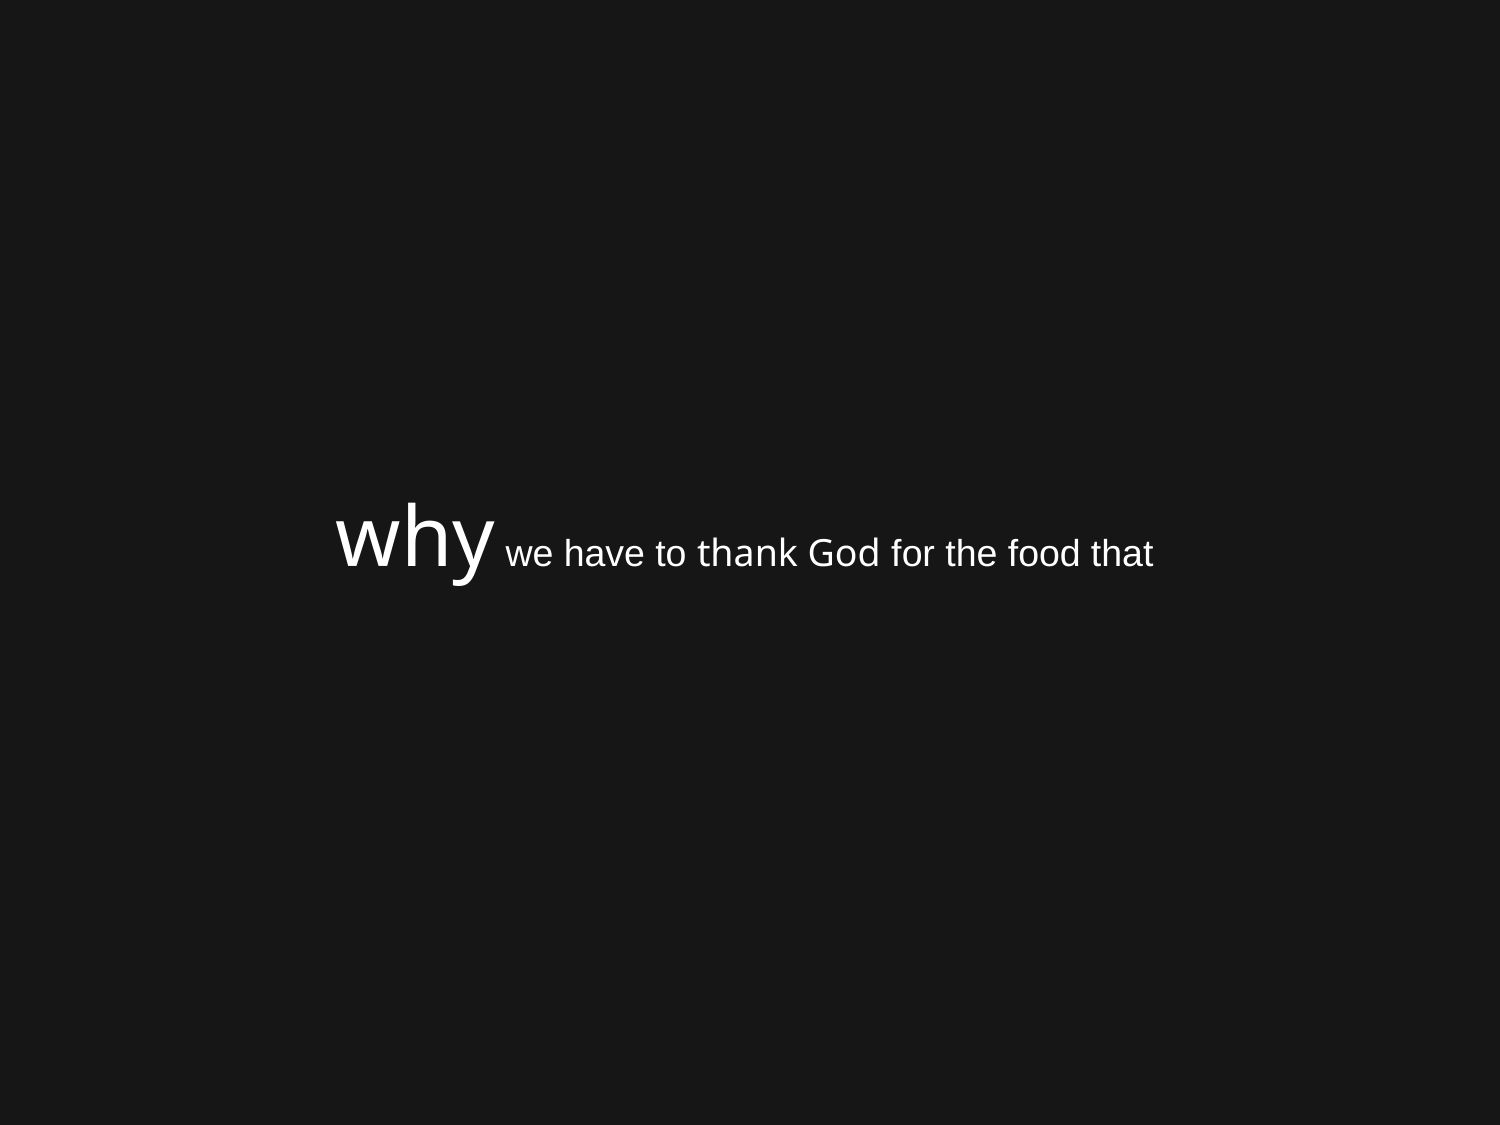

why we have to thank God for the food that